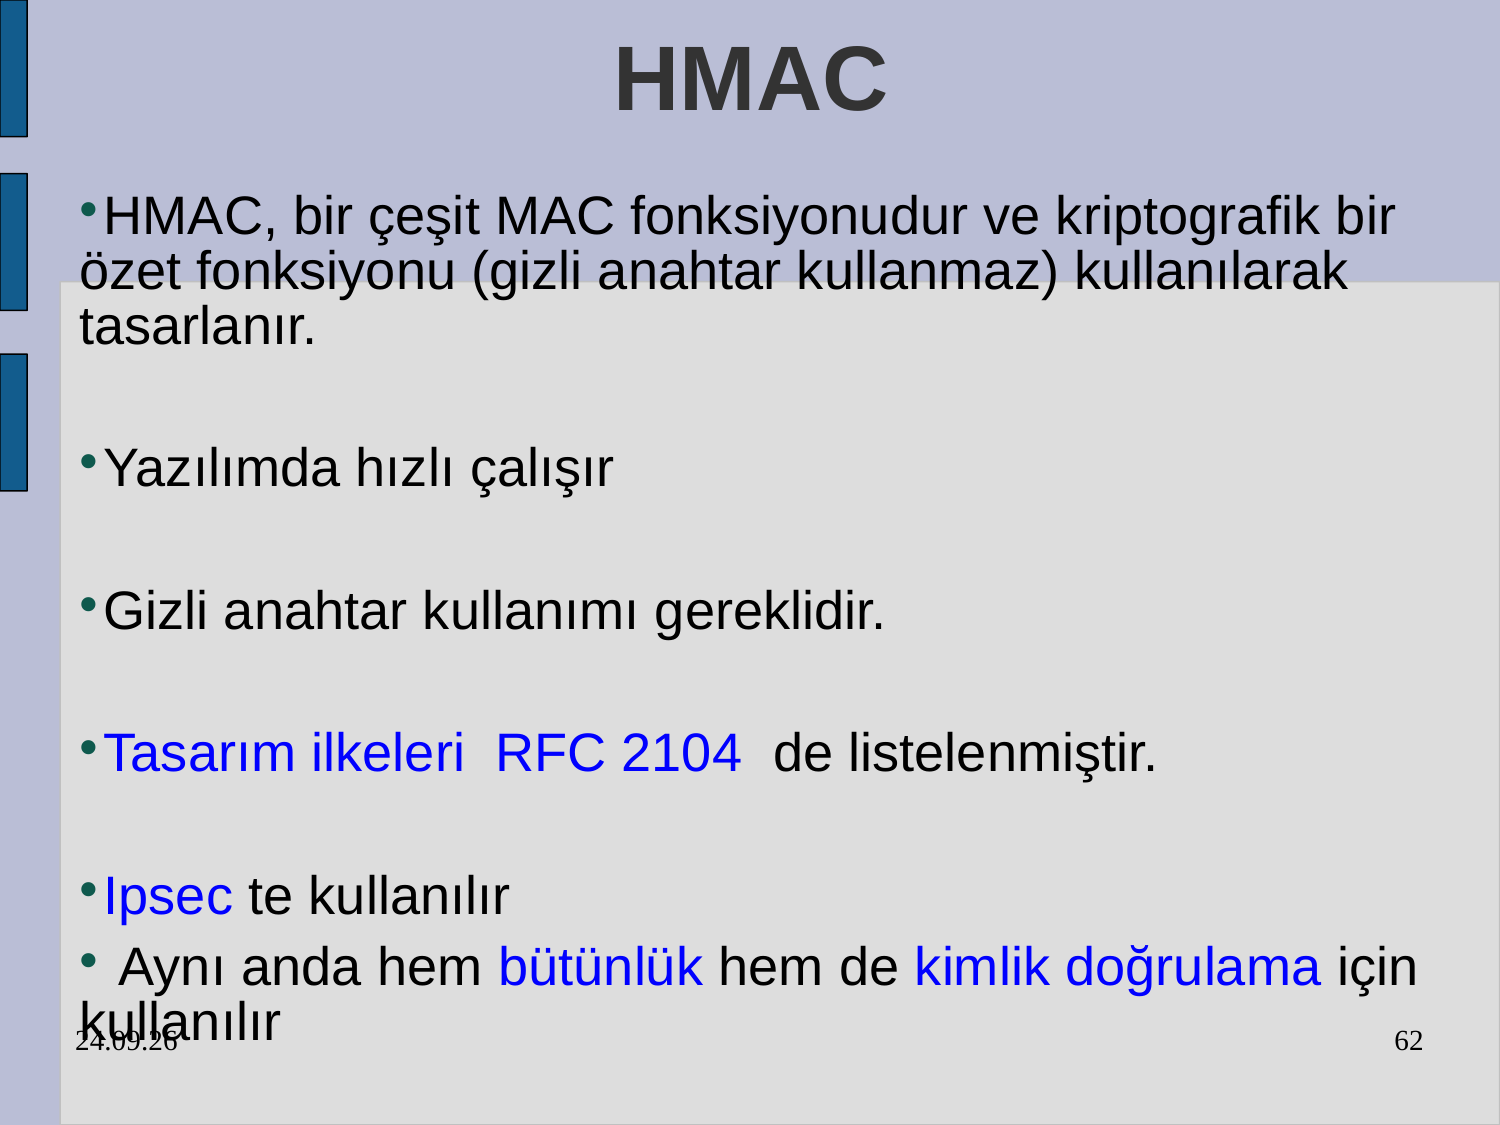

# HMAC
HMAC, bir çeşit MAC fonksiyonudur ve kriptografik bir özet fonksiyonu (gizli anahtar kullanmaz) kullanılarak tasarlanır.
Yazılımda hızlı çalışır
Gizli anahtar kullanımı gereklidir.
Tasarım ilkeleri RFC 2104 de listelenmiştir.
Ipsec te kullanılır
 Aynı anda hem bütünlük hem de kimlik doğrulama için kullanılır
62